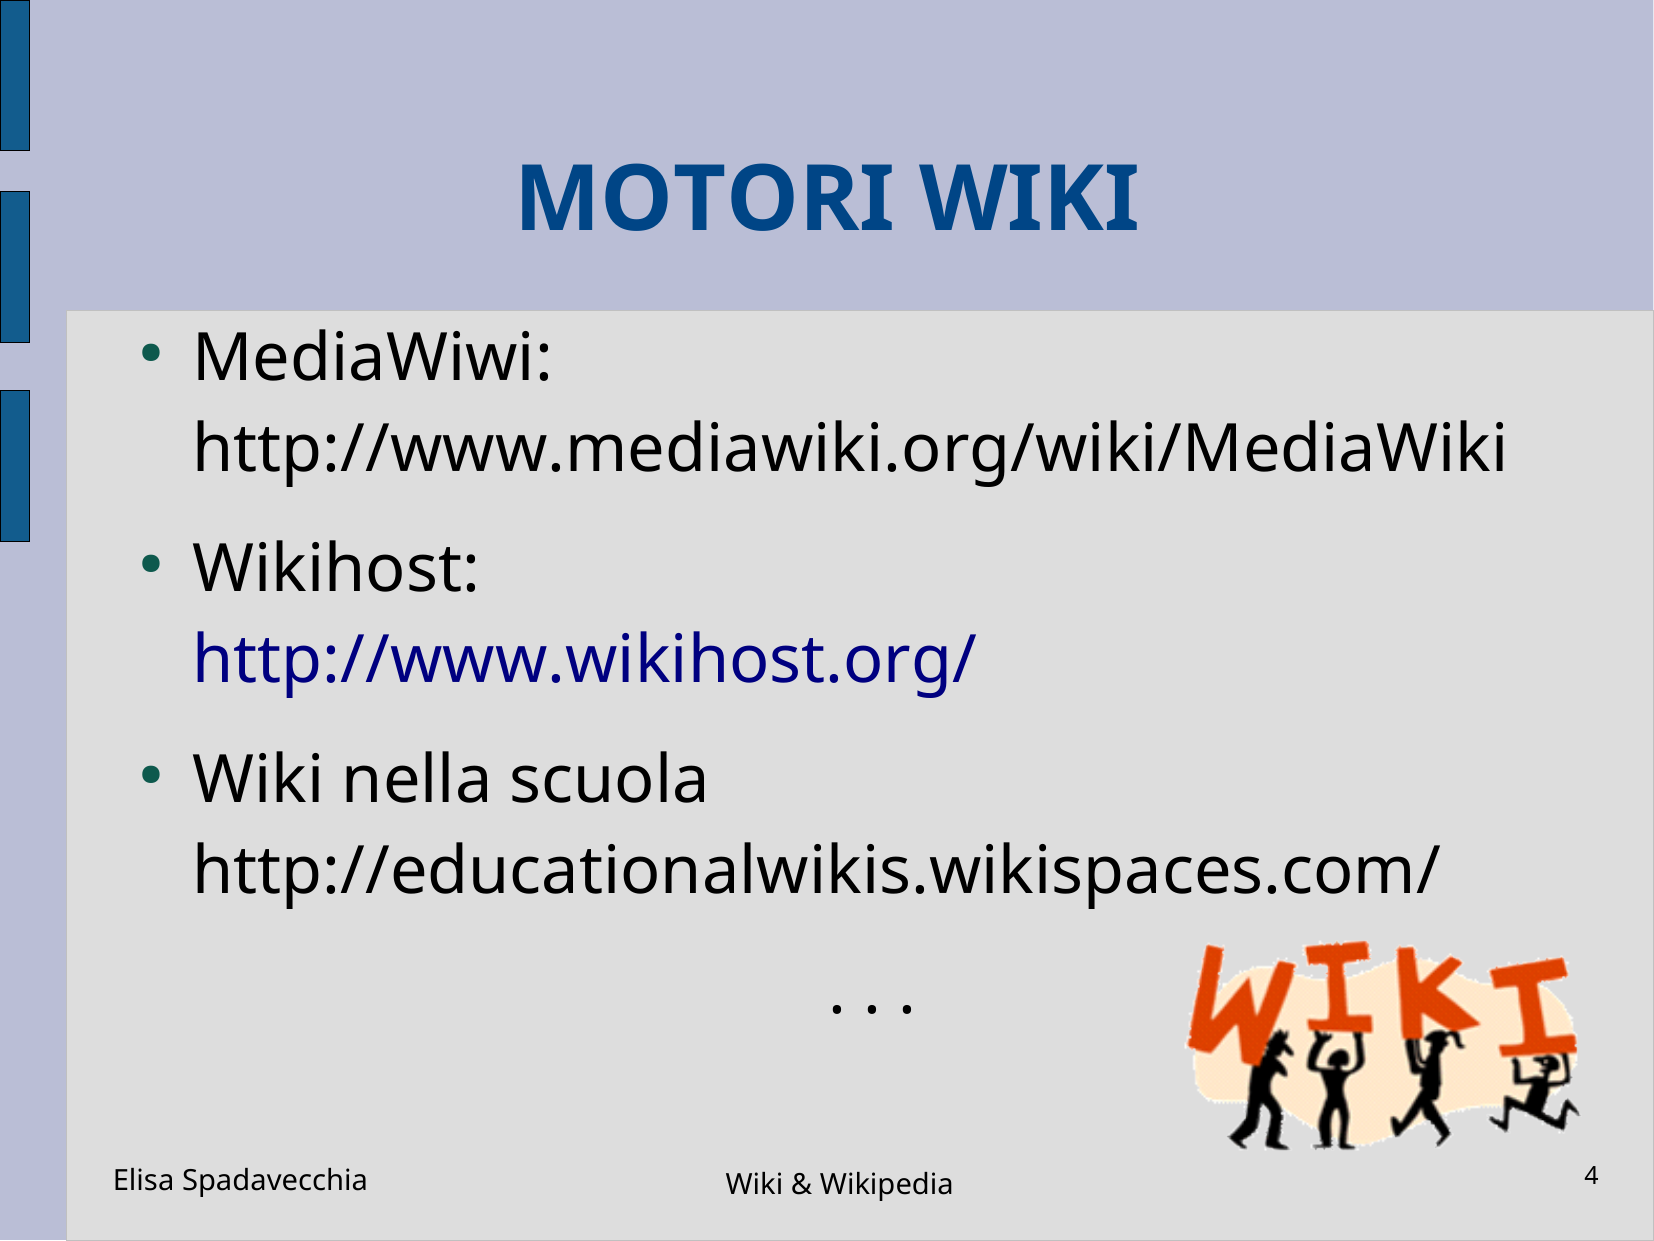

# MOTORI WIKI
MediaWiwi: http://www.mediawiki.org/wiki/MediaWiki
Wikihost:
http://www.wikihost.org/
Wiki nella scuola
http://educationalwikis.wikispaces.com/
. . .
Elisa Spadavecchia
Wiki & Wikipedia